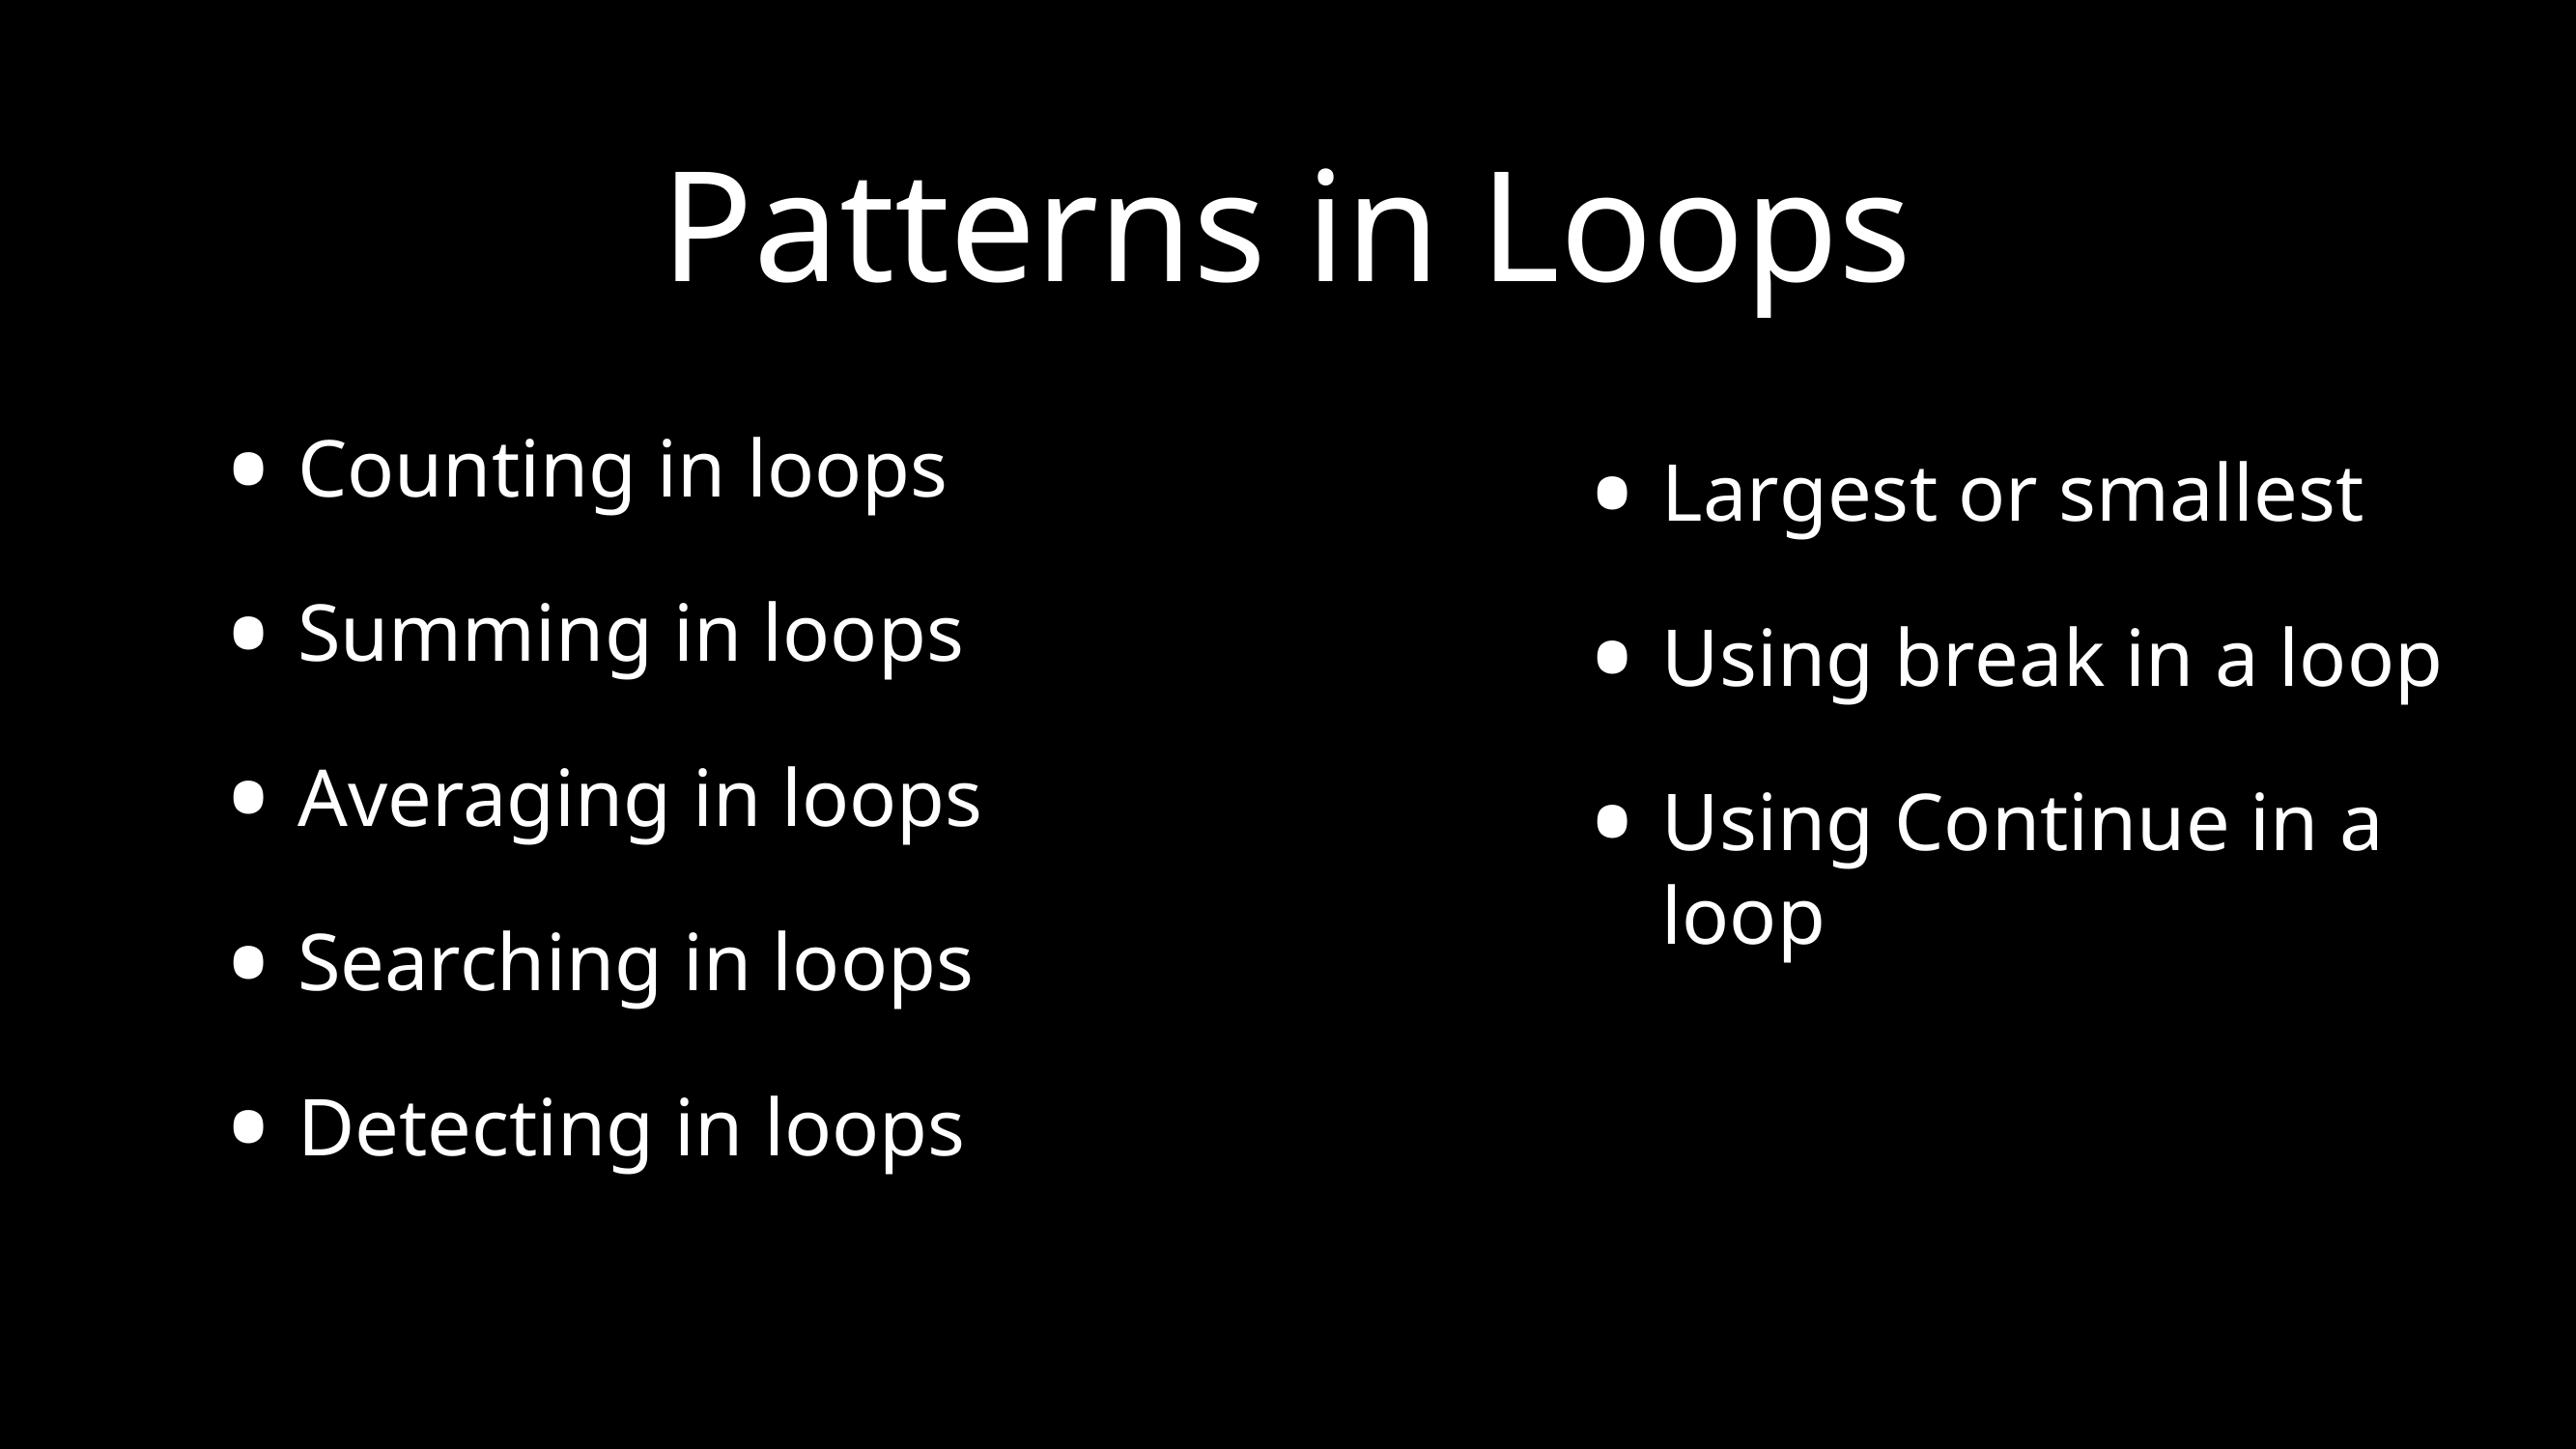

# Patterns in Loops
Counting in loops
Summing in loops
Averaging in loops
Searching in loops
Detecting in loops
Largest or smallest
Using break in a loop
Using Continue in a loop